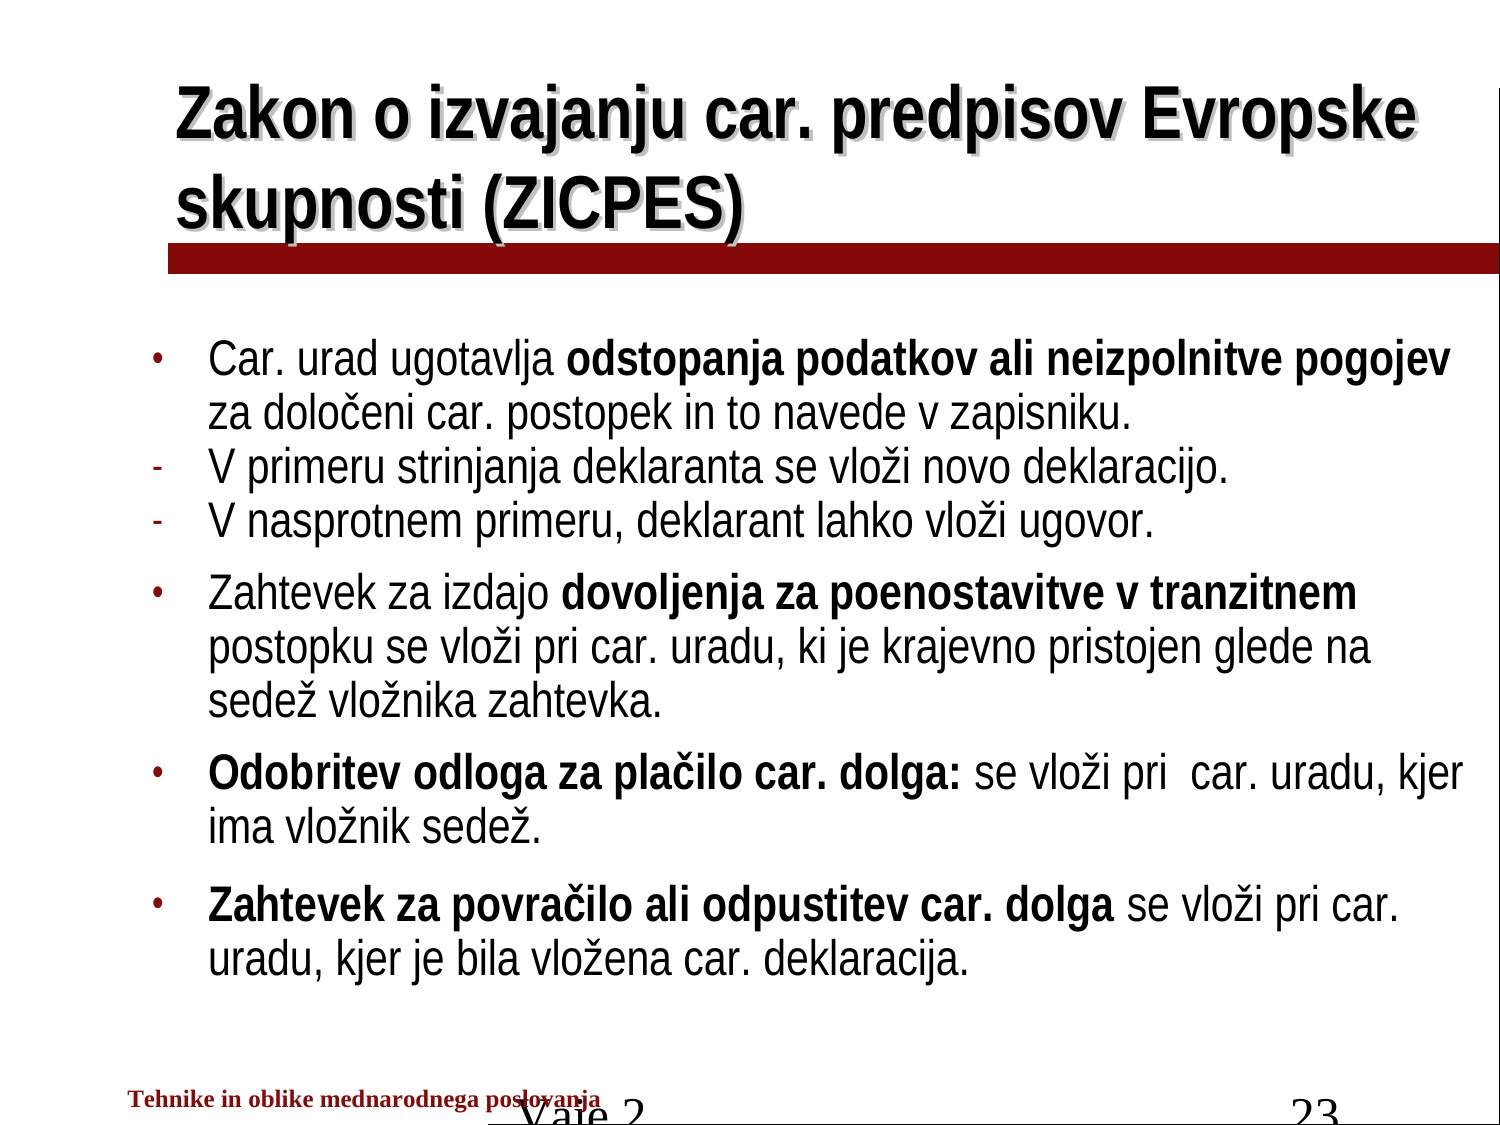

# Zakon o izvajanju car. predpisov Evropske skupnosti (ZICPES)
Car. urad ugotavlja odstopanja podatkov ali neizpolnitve pogojev za določeni car. postopek in to navede v zapisniku.
V primeru strinjanja deklaranta se vloži novo deklaracijo.
V nasprotnem primeru, deklarant lahko vloži ugovor.
Zahtevek za izdajo dovoljenja za poenostavitve v tranzitnem postopku se vloži pri car. uradu, ki je krajevno pristojen glede na sedež vložnika zahtevka.
Odobritev odloga za plačilo car. dolga: se vloži pri car. uradu, kjer ima vložnik sedež.
Zahtevek za povračilo ali odpustitev car. dolga se vloži pri car. uradu, kjer je bila vložena car. deklaracija.
Vaje 1
23